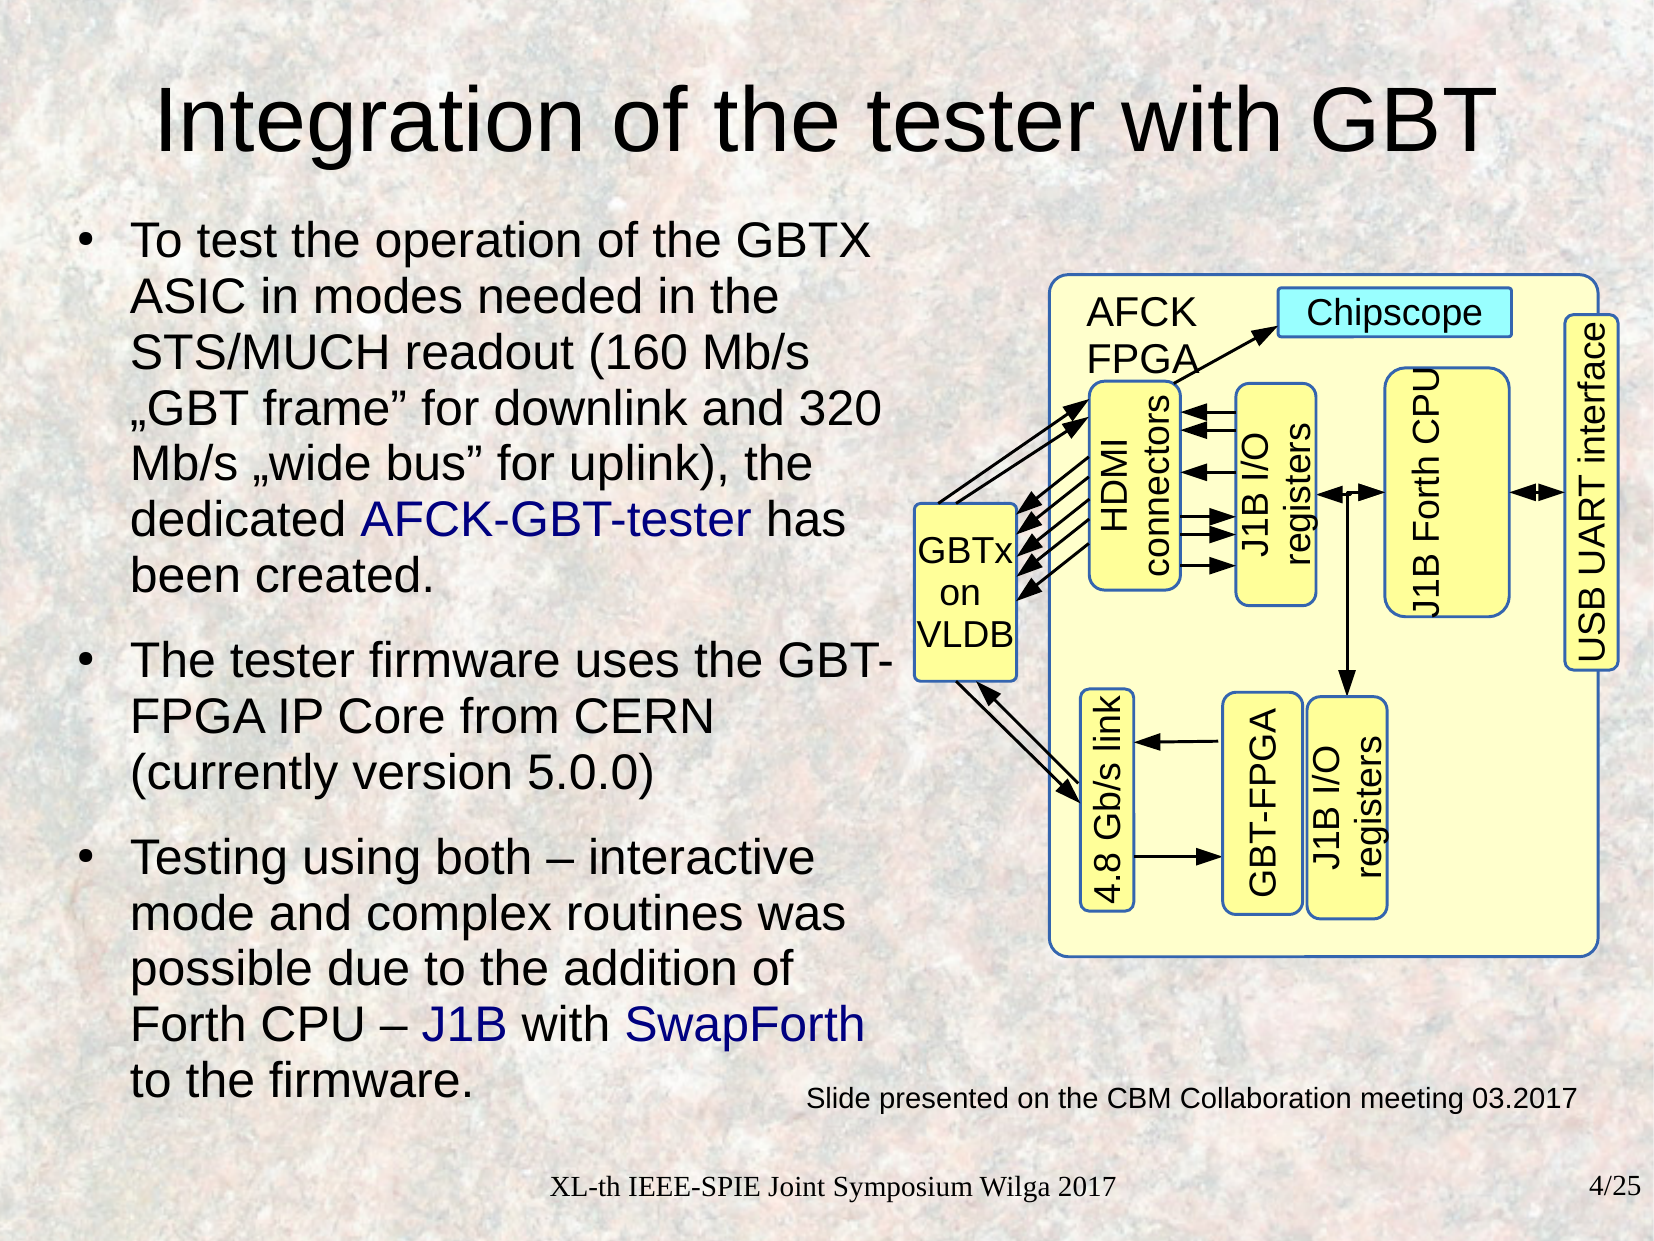

# Integration of the tester with GBT
To test the operation of the GBTX ASIC in modes needed in the STS/MUCH readout (160 Mb/s „GBT frame” for downlink and 320 Mb/s „wide bus” for uplink), the dedicated AFCK-GBT-tester has been created.
The tester firmware uses the GBT-FPGA IP Core from CERN (currently version 5.0.0)
Testing using both – interactive mode and complex routines was possible due to the addition of Forth CPU – J1B with SwapForth to the firmware.
AFCK FPGA
Chipscope
J1B Forth CPU
HDMI
connectors
J1B I/O
registers
USB UART interface
GBTx
on
VLDB
GBT-FPGA
J1B I/O
registers
4.8 Gb/s link
Slide presented on the CBM Collaboration meeting 03.2017
4
CBM Collaboration Meeting 03.2017